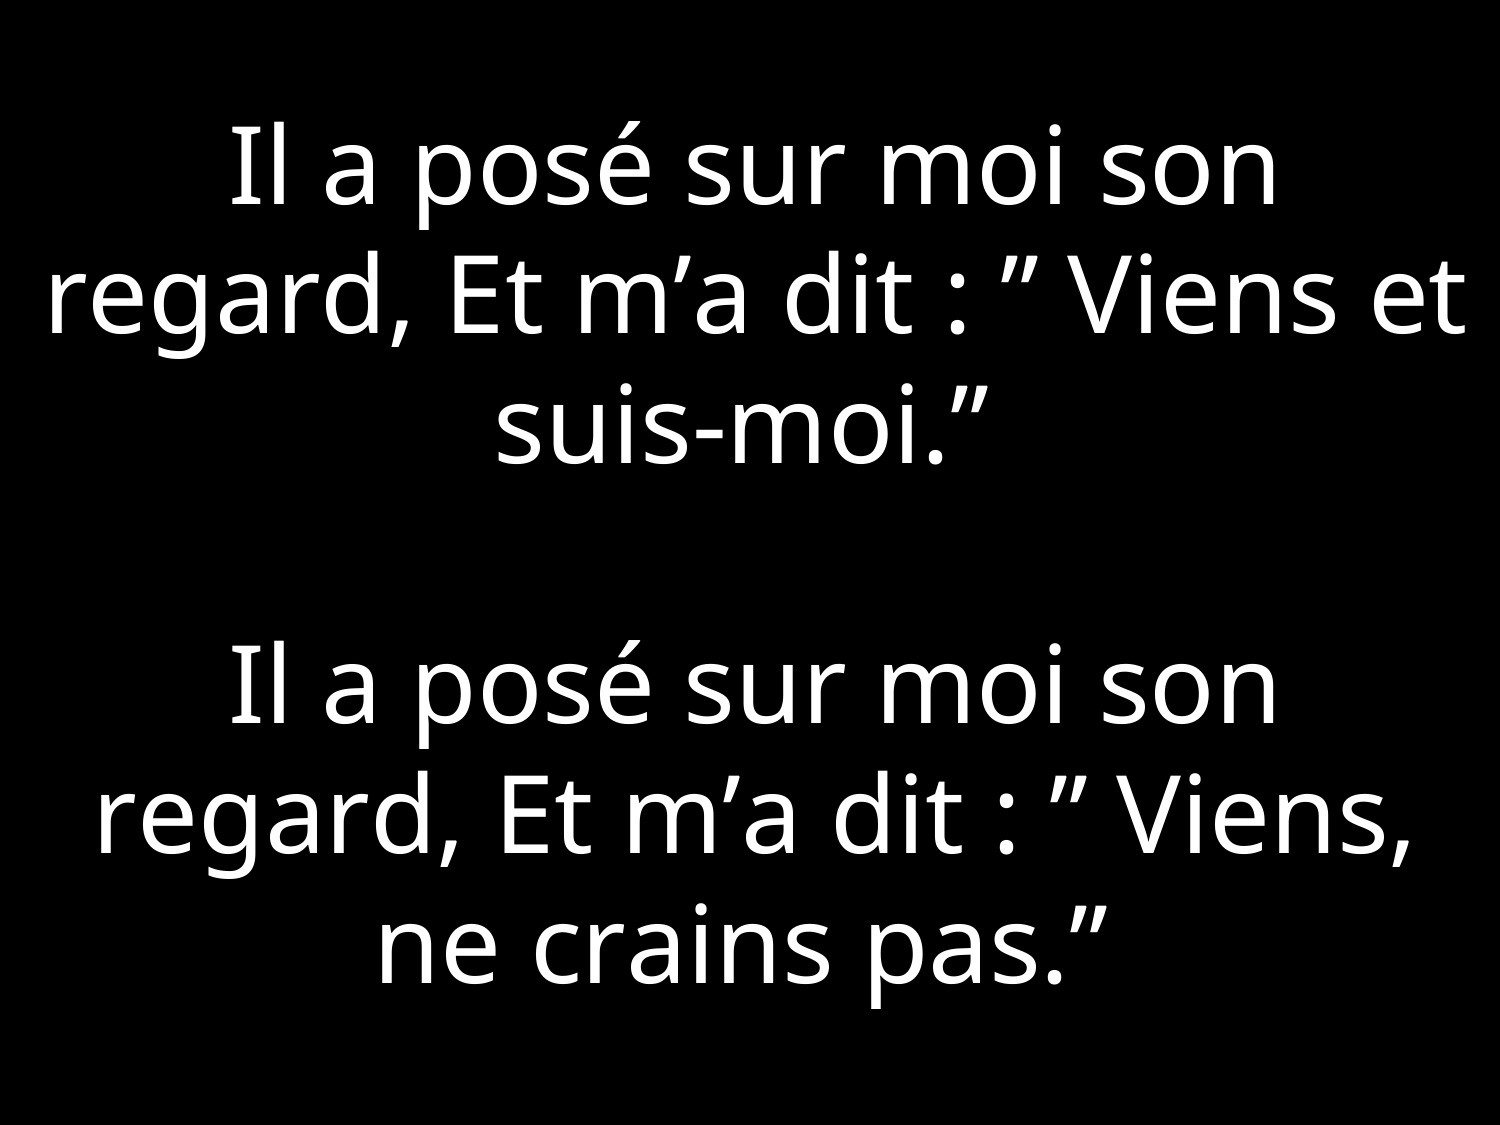

# Il a posé sur moi son regard, Et m’a dit : ” Viens et suis-moi.” Il a posé sur moi son regard, Et m’a dit : ” Viens, ne crains pas.”